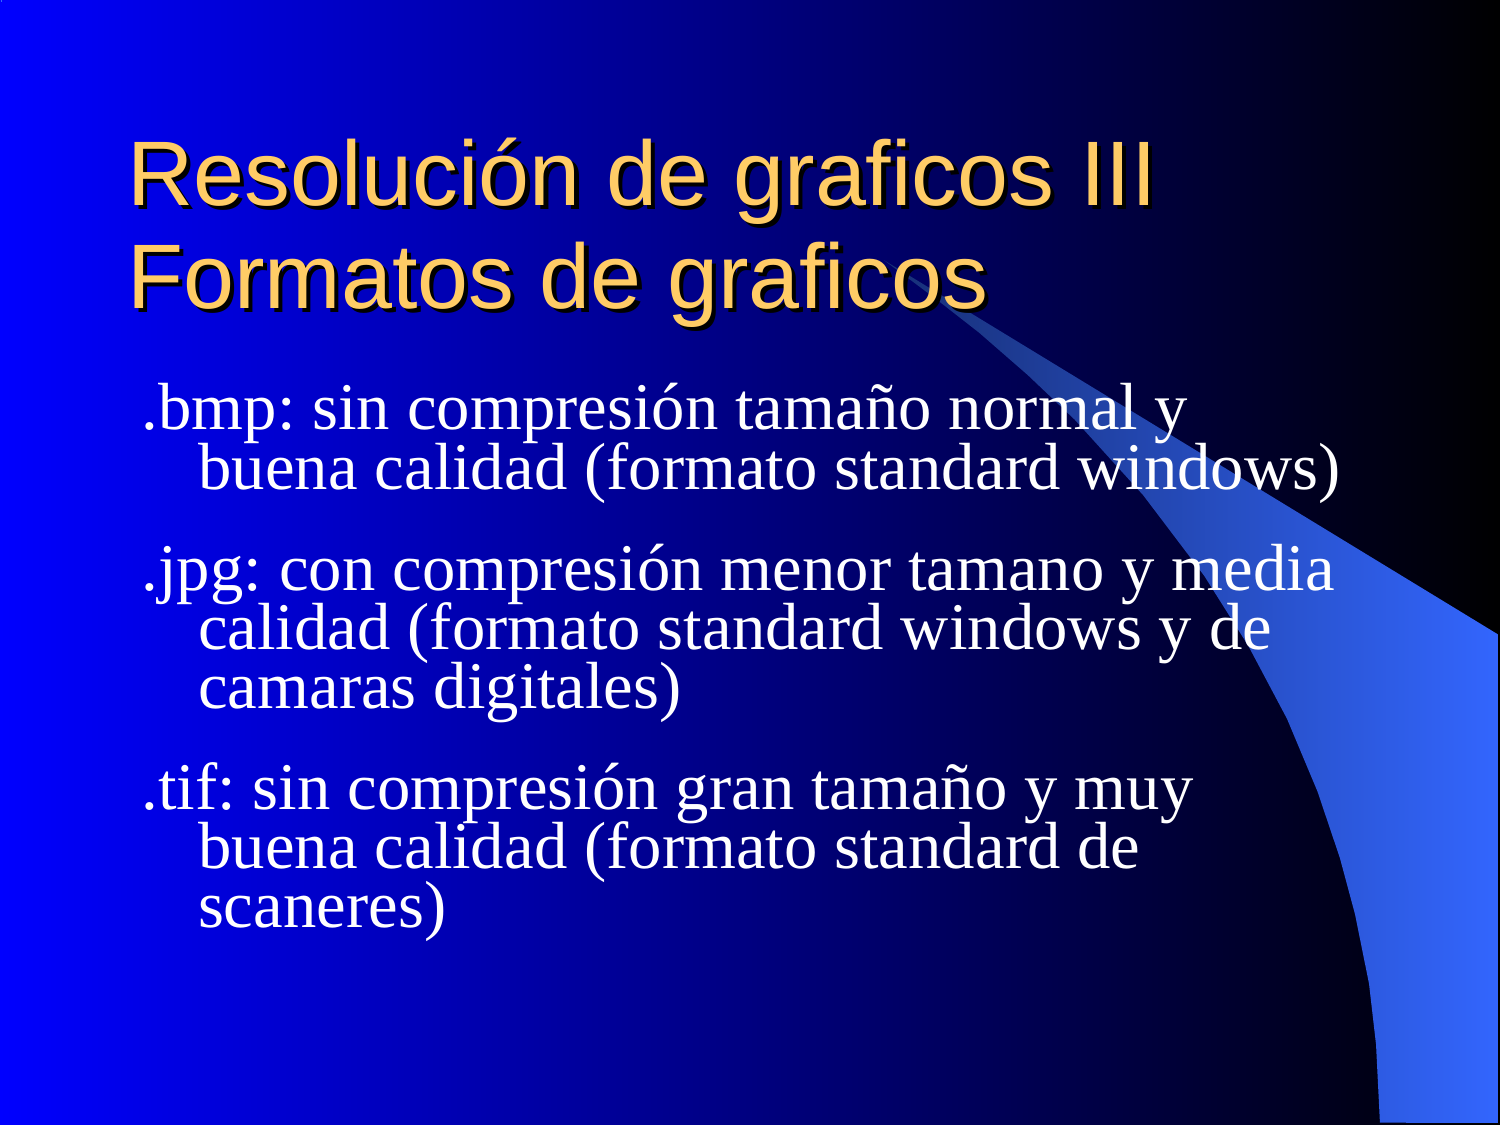

# Resolución de graficos III Formatos de graficos
.bmp: sin compresión tamaño normal y buena calidad (formato standard windows)
.jpg: con compresión menor tamano y media calidad (formato standard windows y de camaras digitales)
.tif: sin compresión gran tamaño y muy buena calidad (formato standard de scaneres)